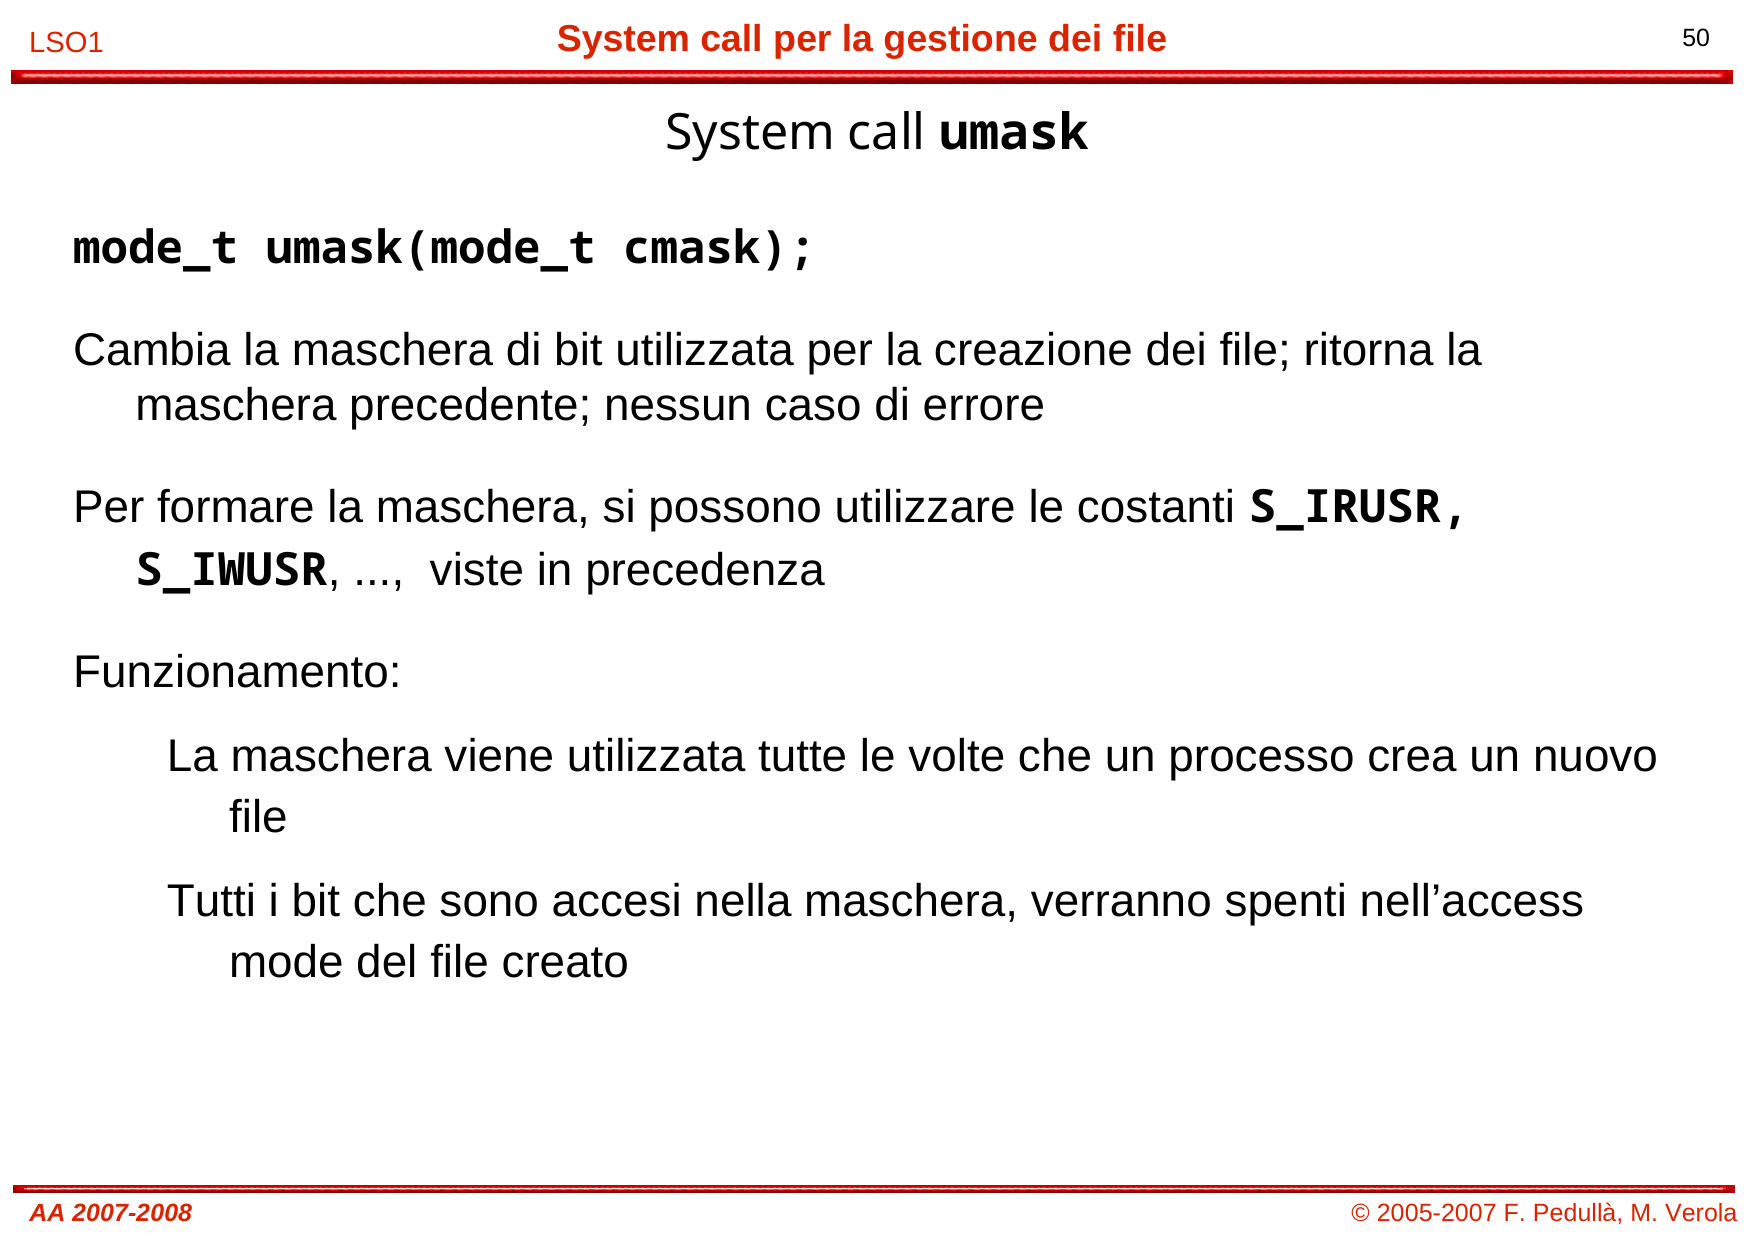

System call umask
# mode_t umask(mode_t cmask);
Cambia la maschera di bit utilizzata per la creazione dei file; ritorna la maschera precedente; nessun caso di errore
Per formare la maschera, si possono utilizzare le costanti S_IRUSR, S_IWUSR, ..., viste in precedenza
Funzionamento:
La maschera viene utilizzata tutte le volte che un processo crea un nuovo file
Tutti i bit che sono accesi nella maschera, verranno spenti nell’access mode del file creato